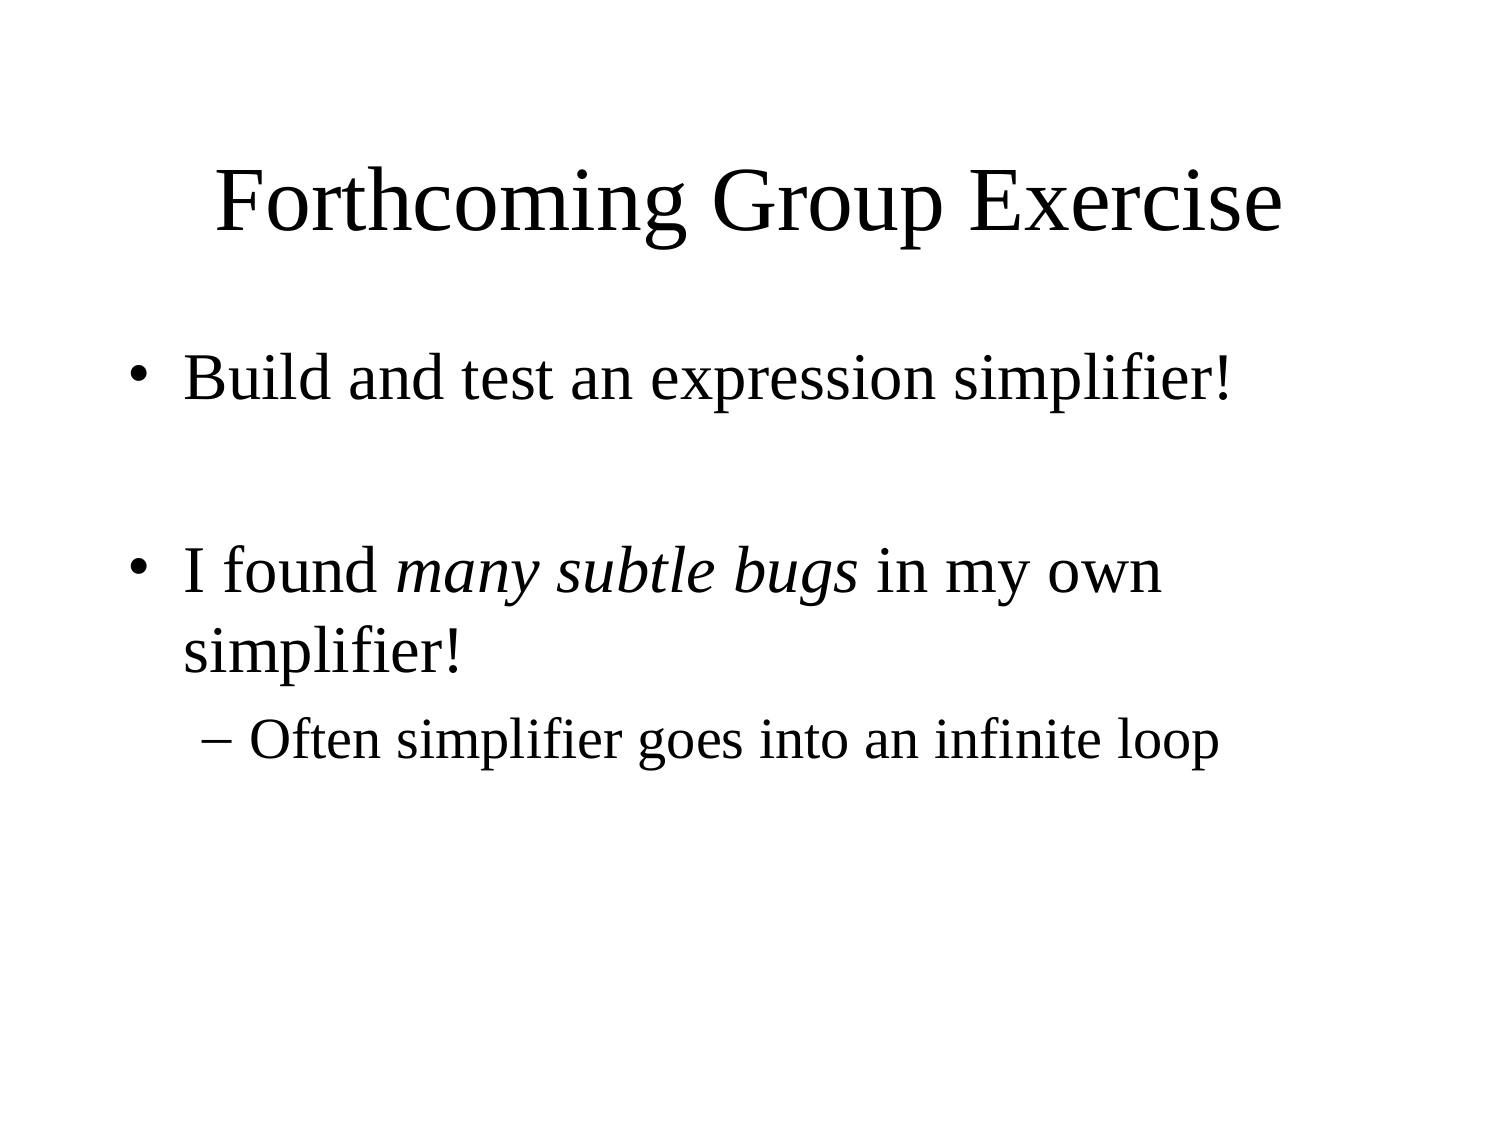

# Forthcoming Group Exercise
Build and test an expression simplifier!
I found many subtle bugs in my own simplifier!
Often simplifier goes into an infinite loop